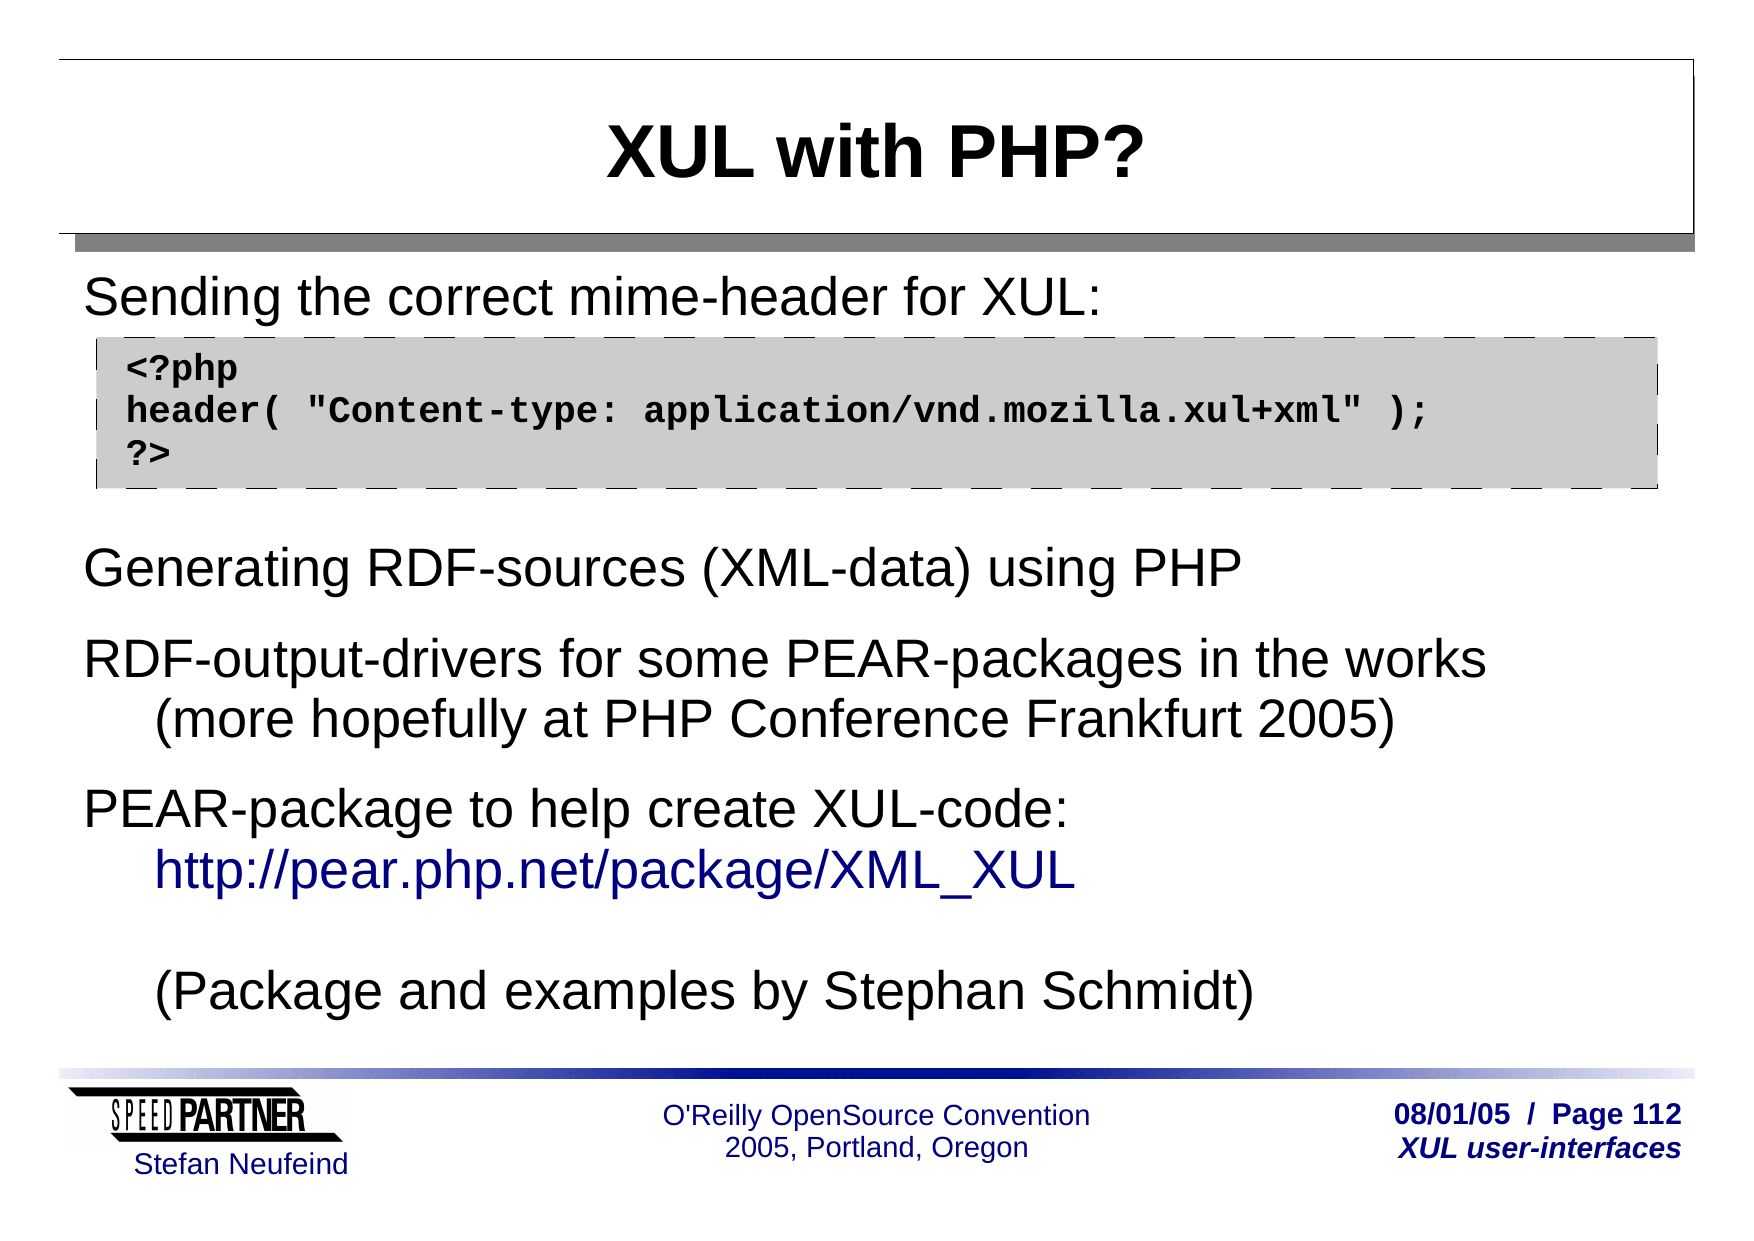

# XUL with PHP?
Sending the correct mime-header for XUL:
Generating RDF-sources (XML-data) using PHP
RDF-output-drivers for some PEAR-packages in the works
(more hopefully at PHP Conference Frankfurt 2005)
PEAR-package to help create XUL-code:
http://pear.php.net/package/XML_XUL
(Package and examples by Stephan Schmidt)
<?php
header( "Content-type: application/vnd.mozilla.xul+xml" );
?>